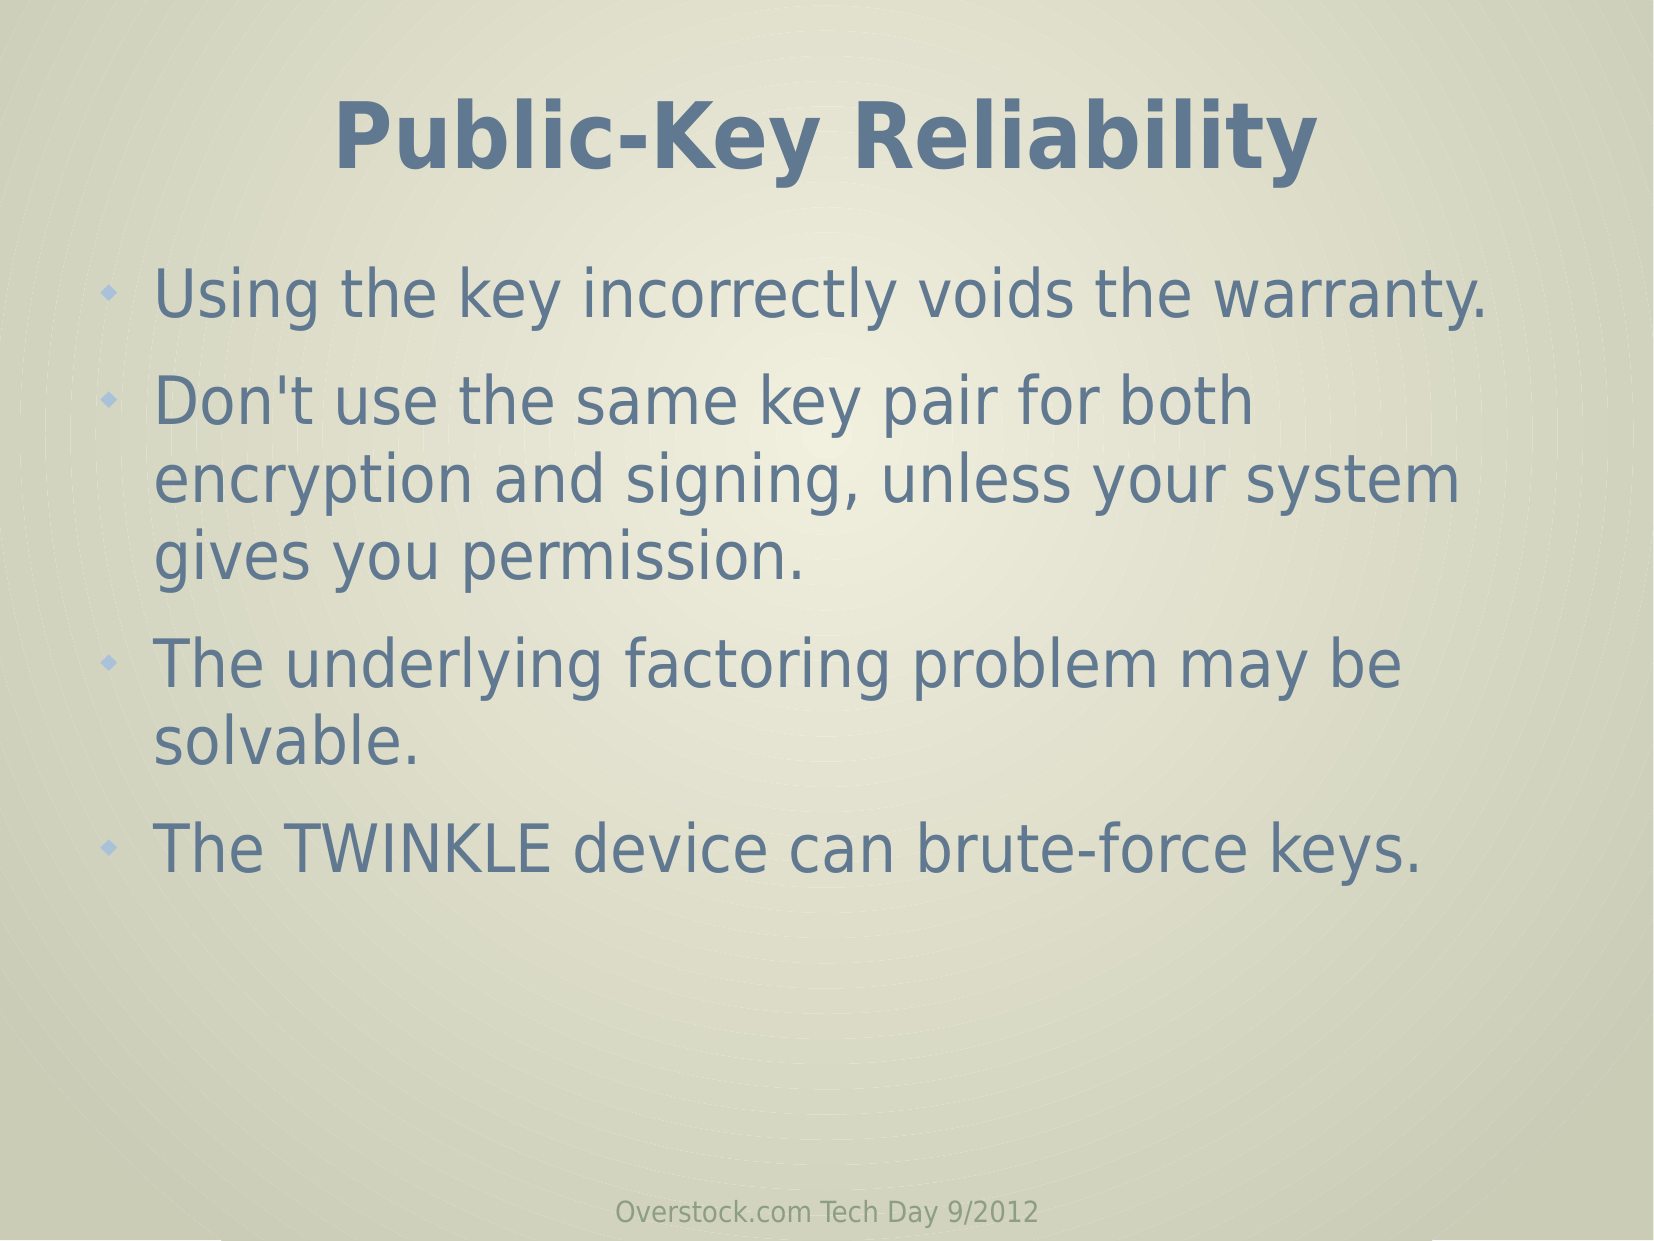

# Public-Key Reliability
Using the key incorrectly voids the warranty.
Don't use the same key pair for both encryption and signing, unless your system gives you permission.
The underlying factoring problem may be solvable.
The TWINKLE device can brute-force keys.
Overstock.com Tech Day 9/2012